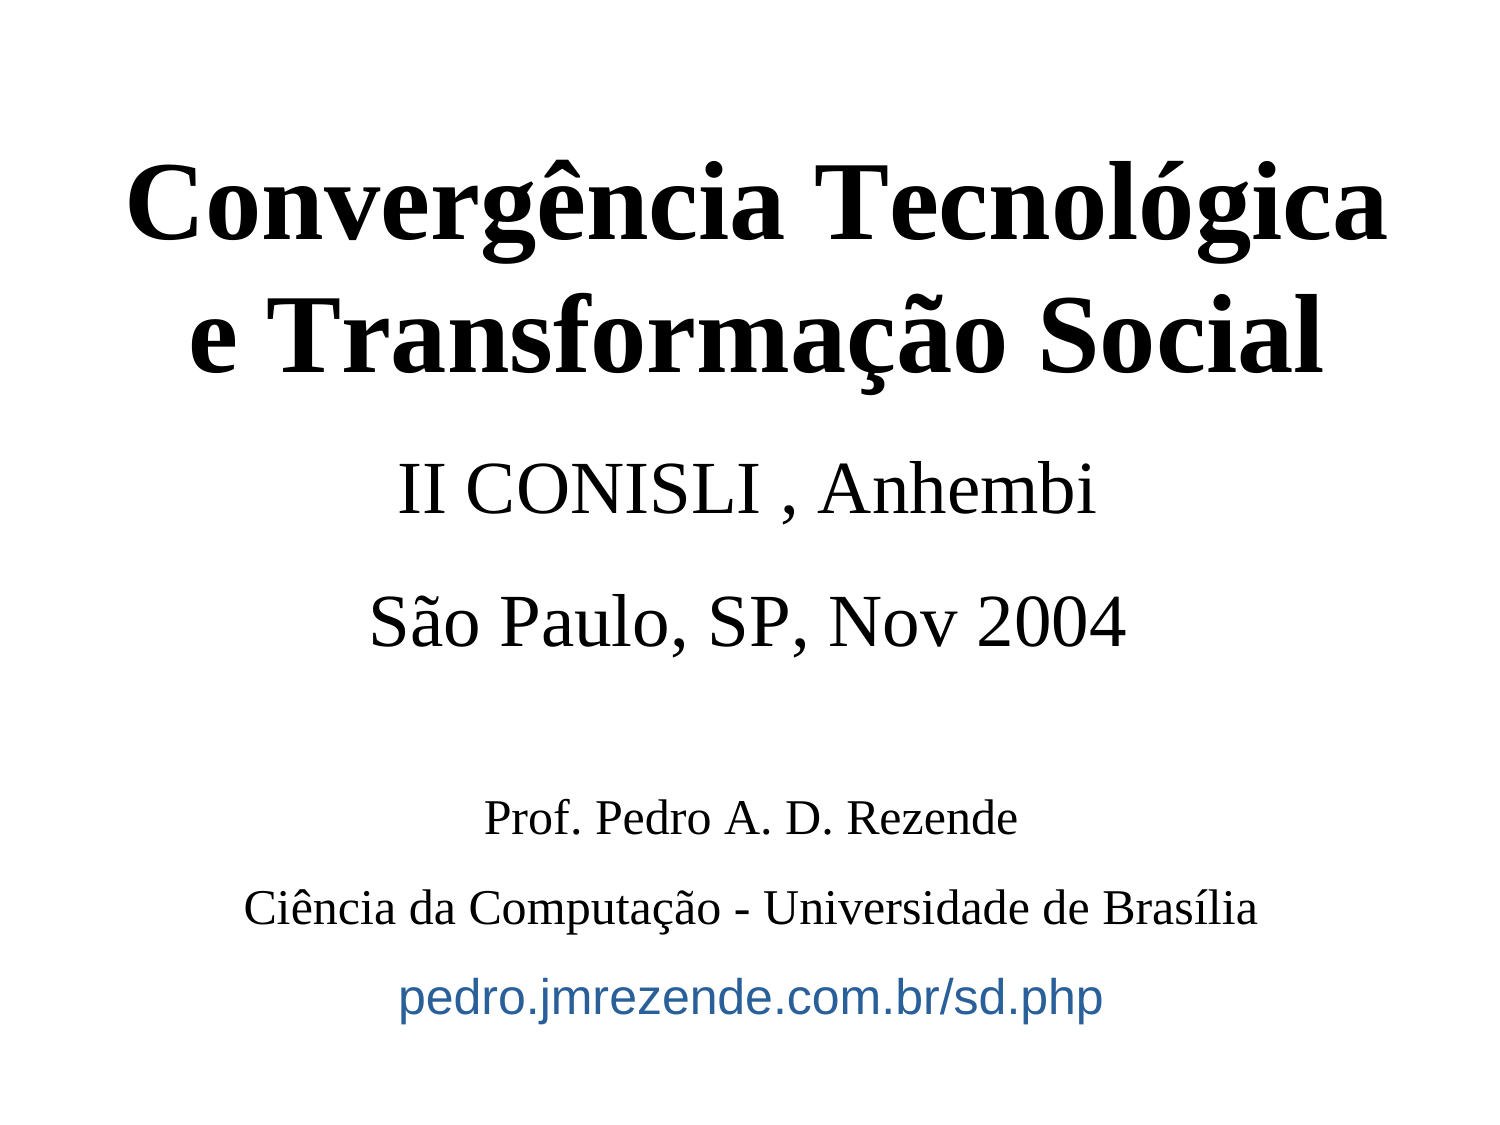

# Convergência Tecnológica e Transformação Social II CONISLI , Anhembi São Paulo, SP, Nov 2004
Prof. Pedro A. D. Rezende
Ciência da Computação - Universidade de Brasília
pedro.jmrezende.com.br/sd.php